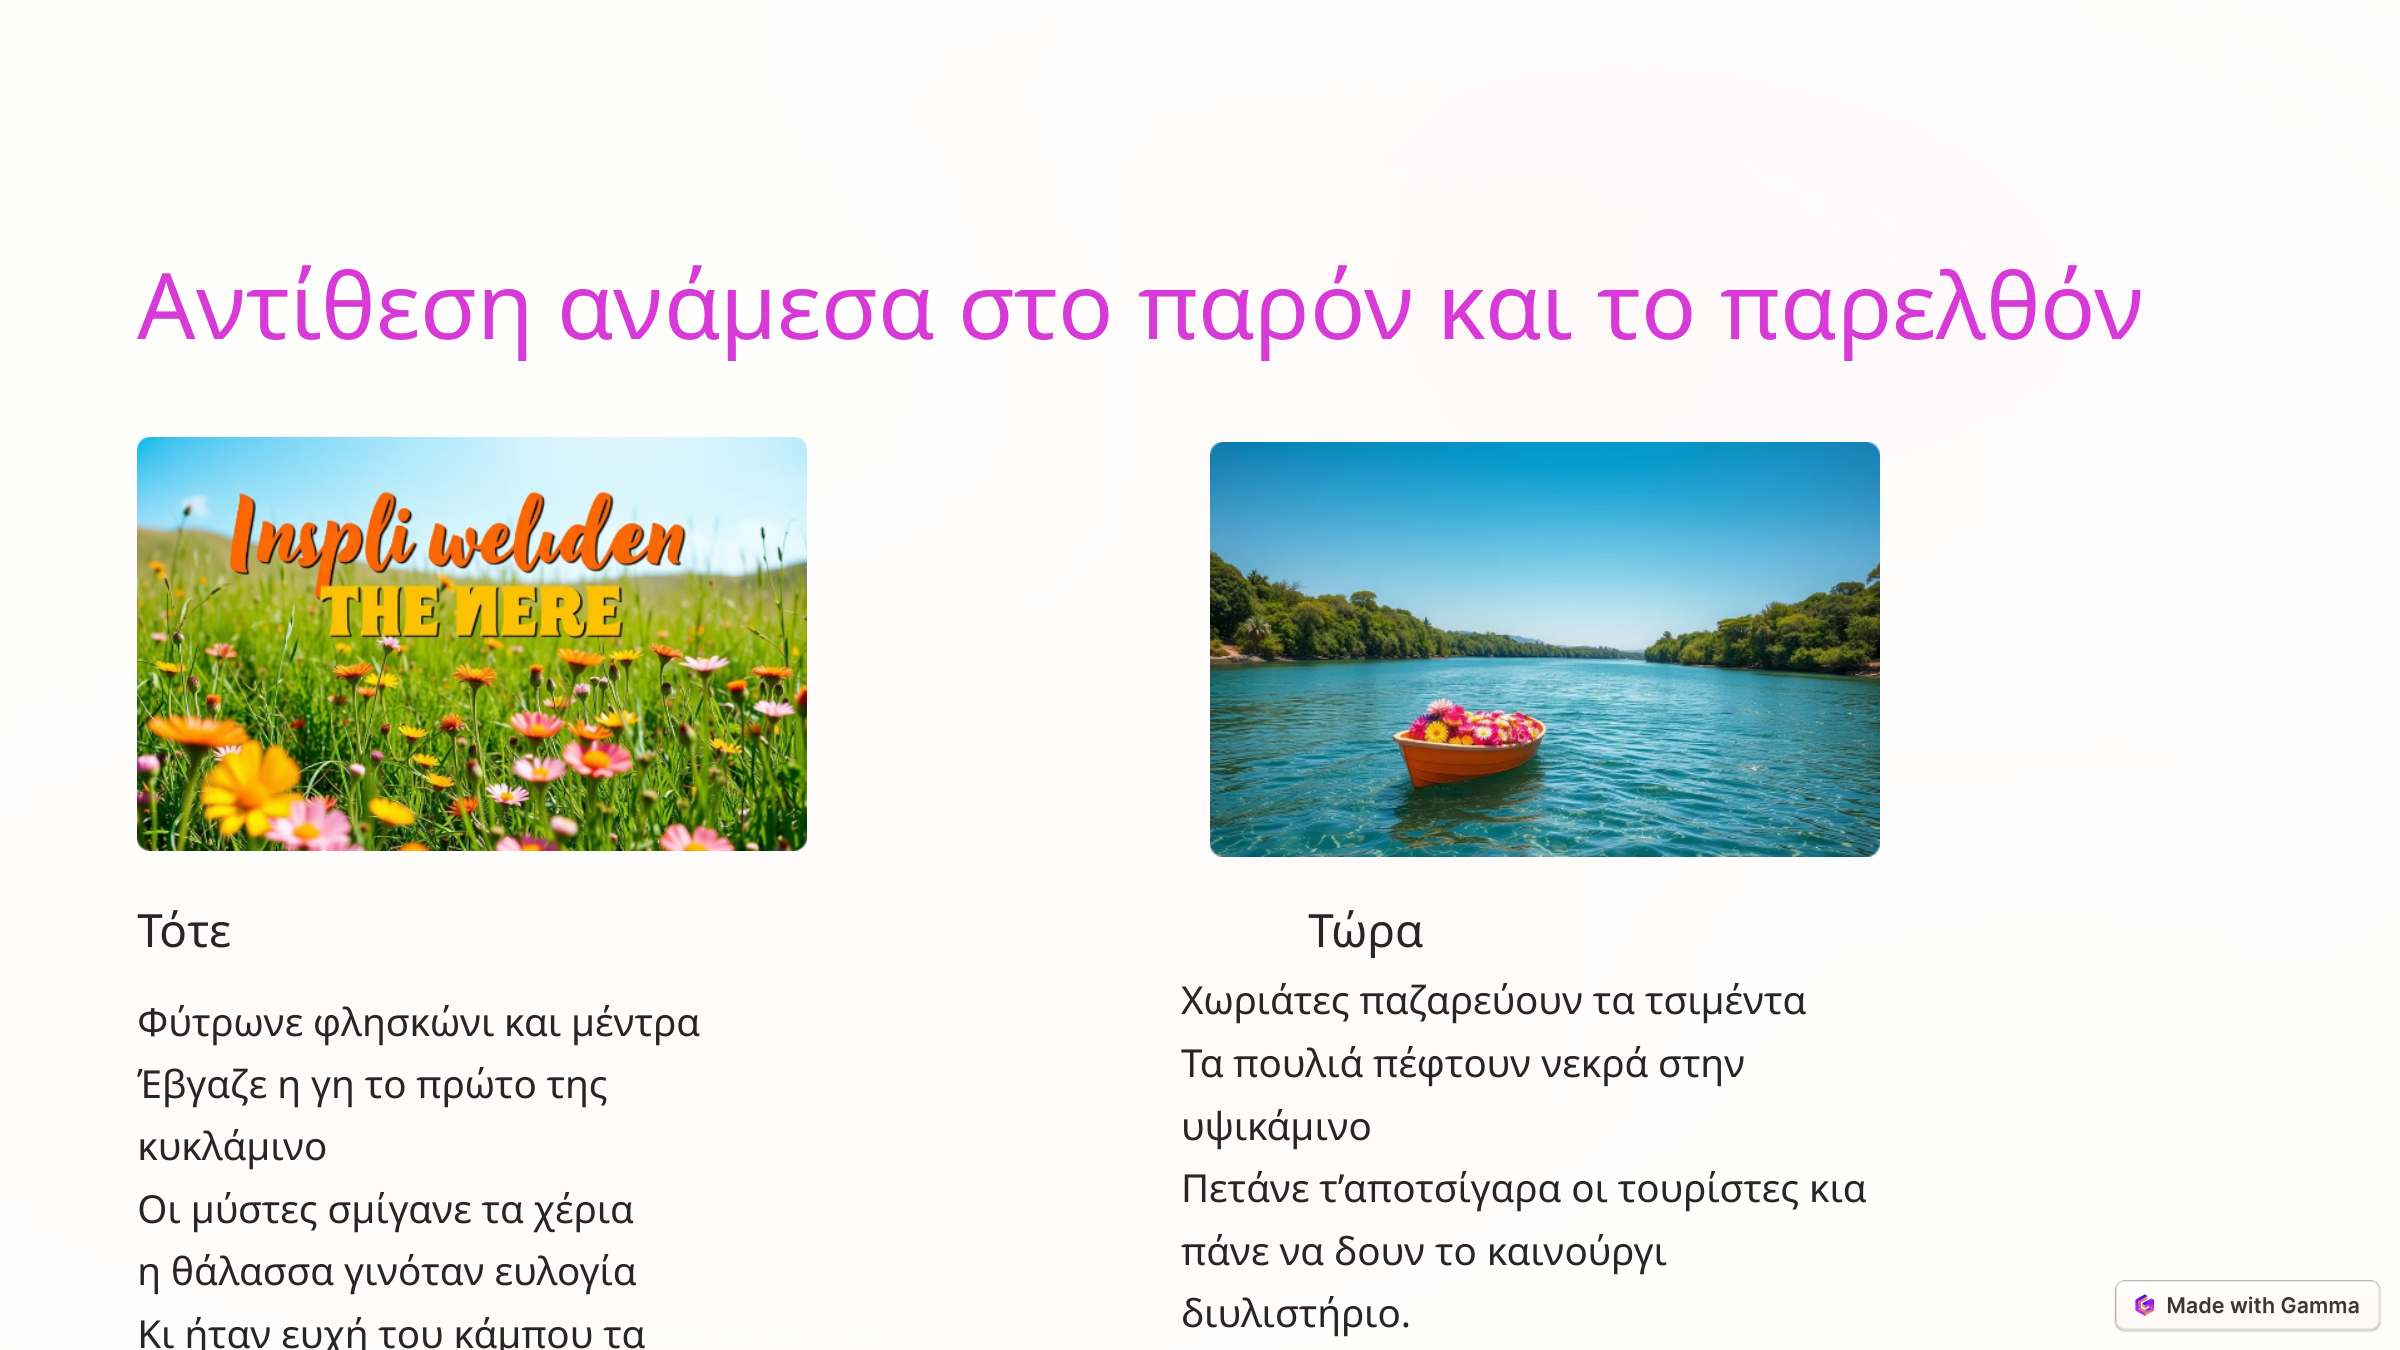

Αντίθεση ανάμεσα στο παρόν και το παρελθόν
Τότε
						Τώρα
Χωριάτες παζαρεύουν τα τσιμέντα
Τα πουλιά πέφτουν νεκρά στην υψικάμινο
Πετάνε τ’αποτσίγαρα οι τουρίστες κια πάνε να δουν το καινούργι διυλιστήριο.
Καμιόνια κουβαλούν στα ναυπηγία άδεια κορμιά, σιδηρικά παιδιά κι ελάσματα.
Φύτρωνε φλησκώνι και μέντρα
Έβγαζε η γη το πρώτο της κυκλάμινο
Οι μύστες σμίγανε τα χέρια
η θάλασσα γινόταν ευλογία
Κι ήταν ευχή του κάμπου τα βελάσματα